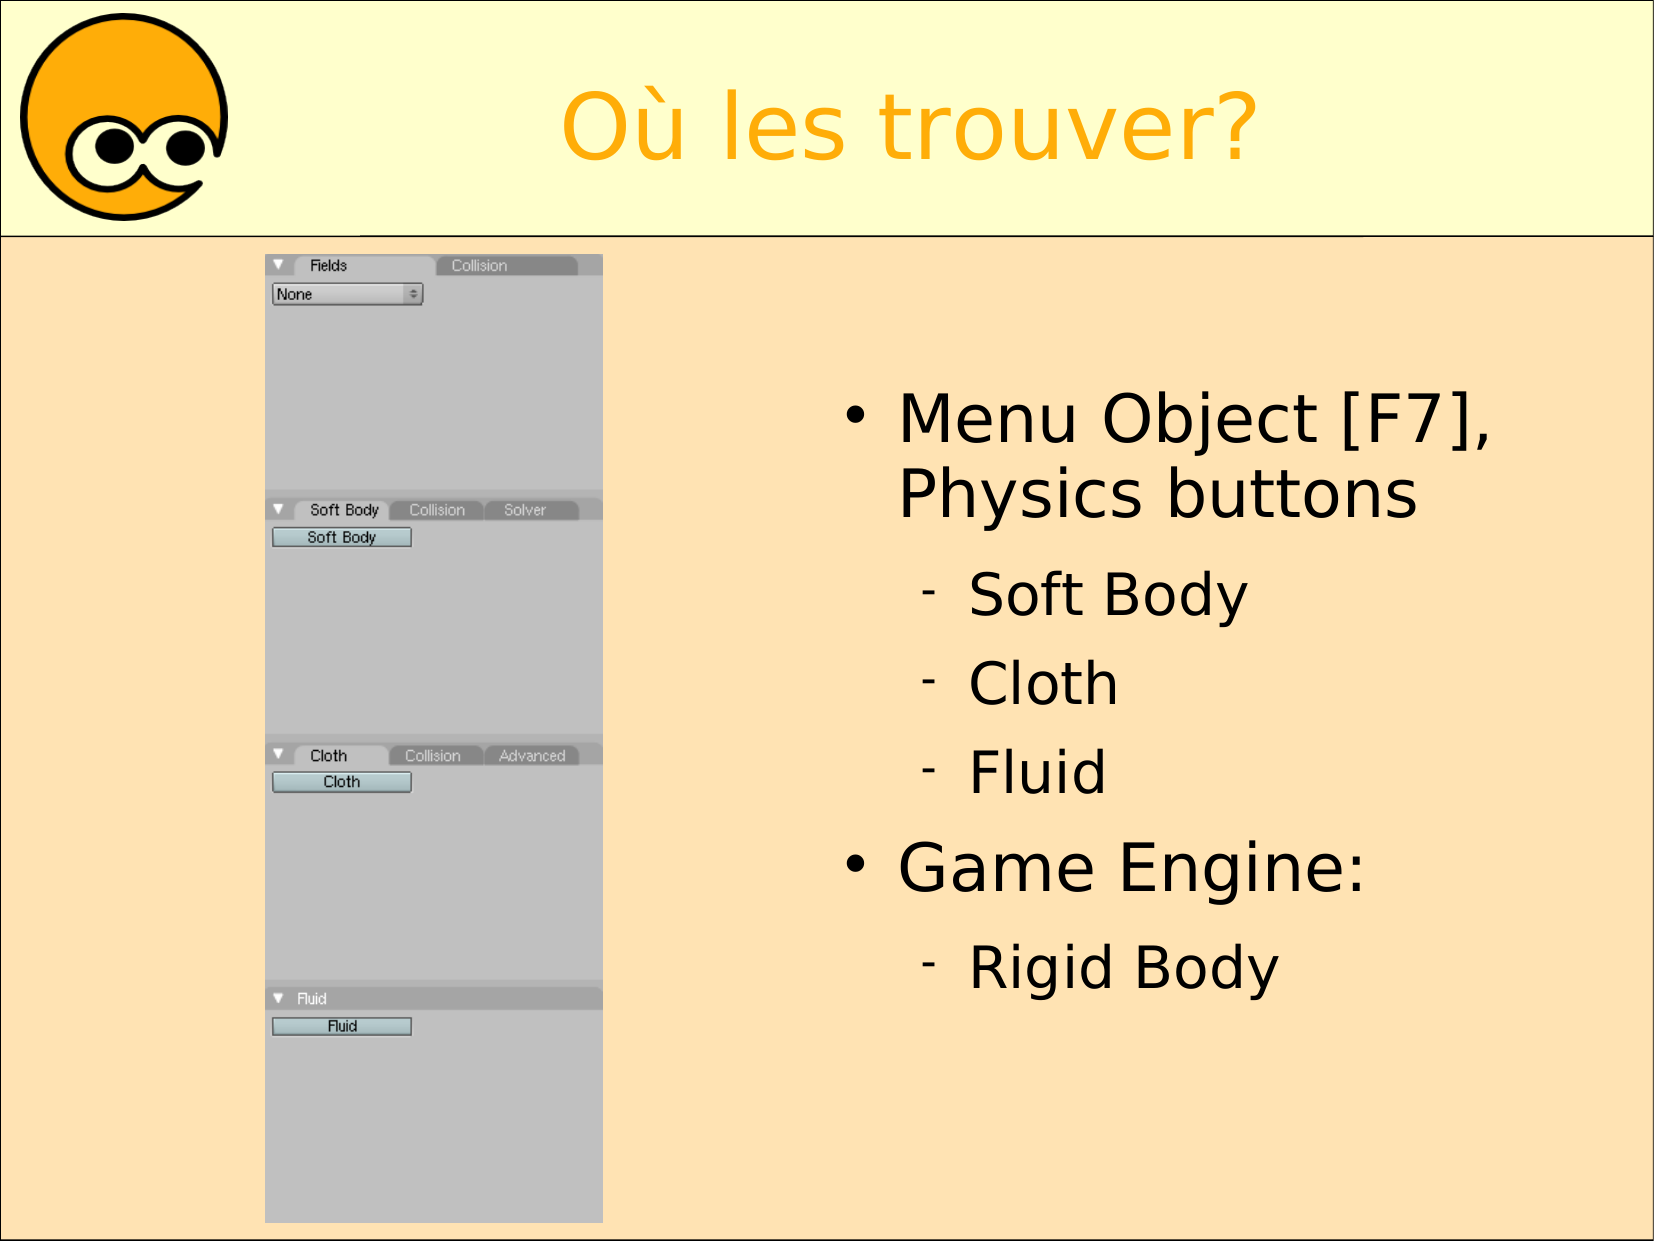

# Où les trouver?
Menu Object [F7], Physics buttons
Soft Body
Cloth
Fluid
Game Engine:
Rigid Body